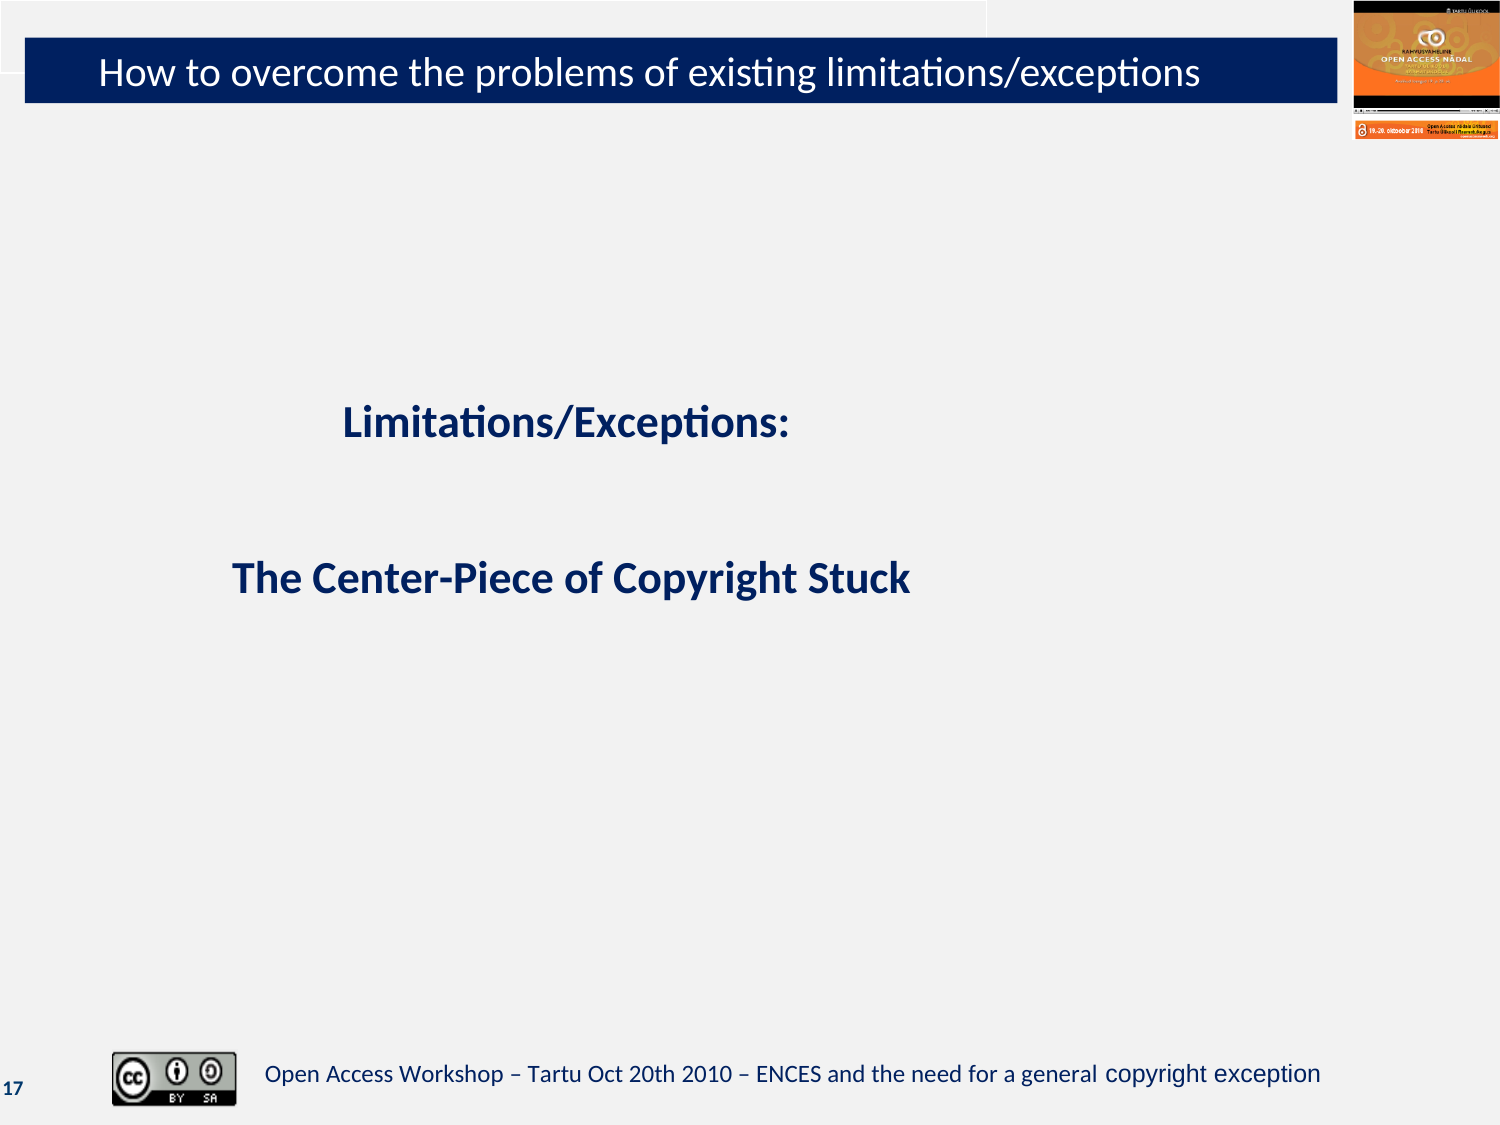

How to overcome the problems of existing limitations/exceptions
# Limitations/Exceptions:
The Center-Piece of Copyright Stuck